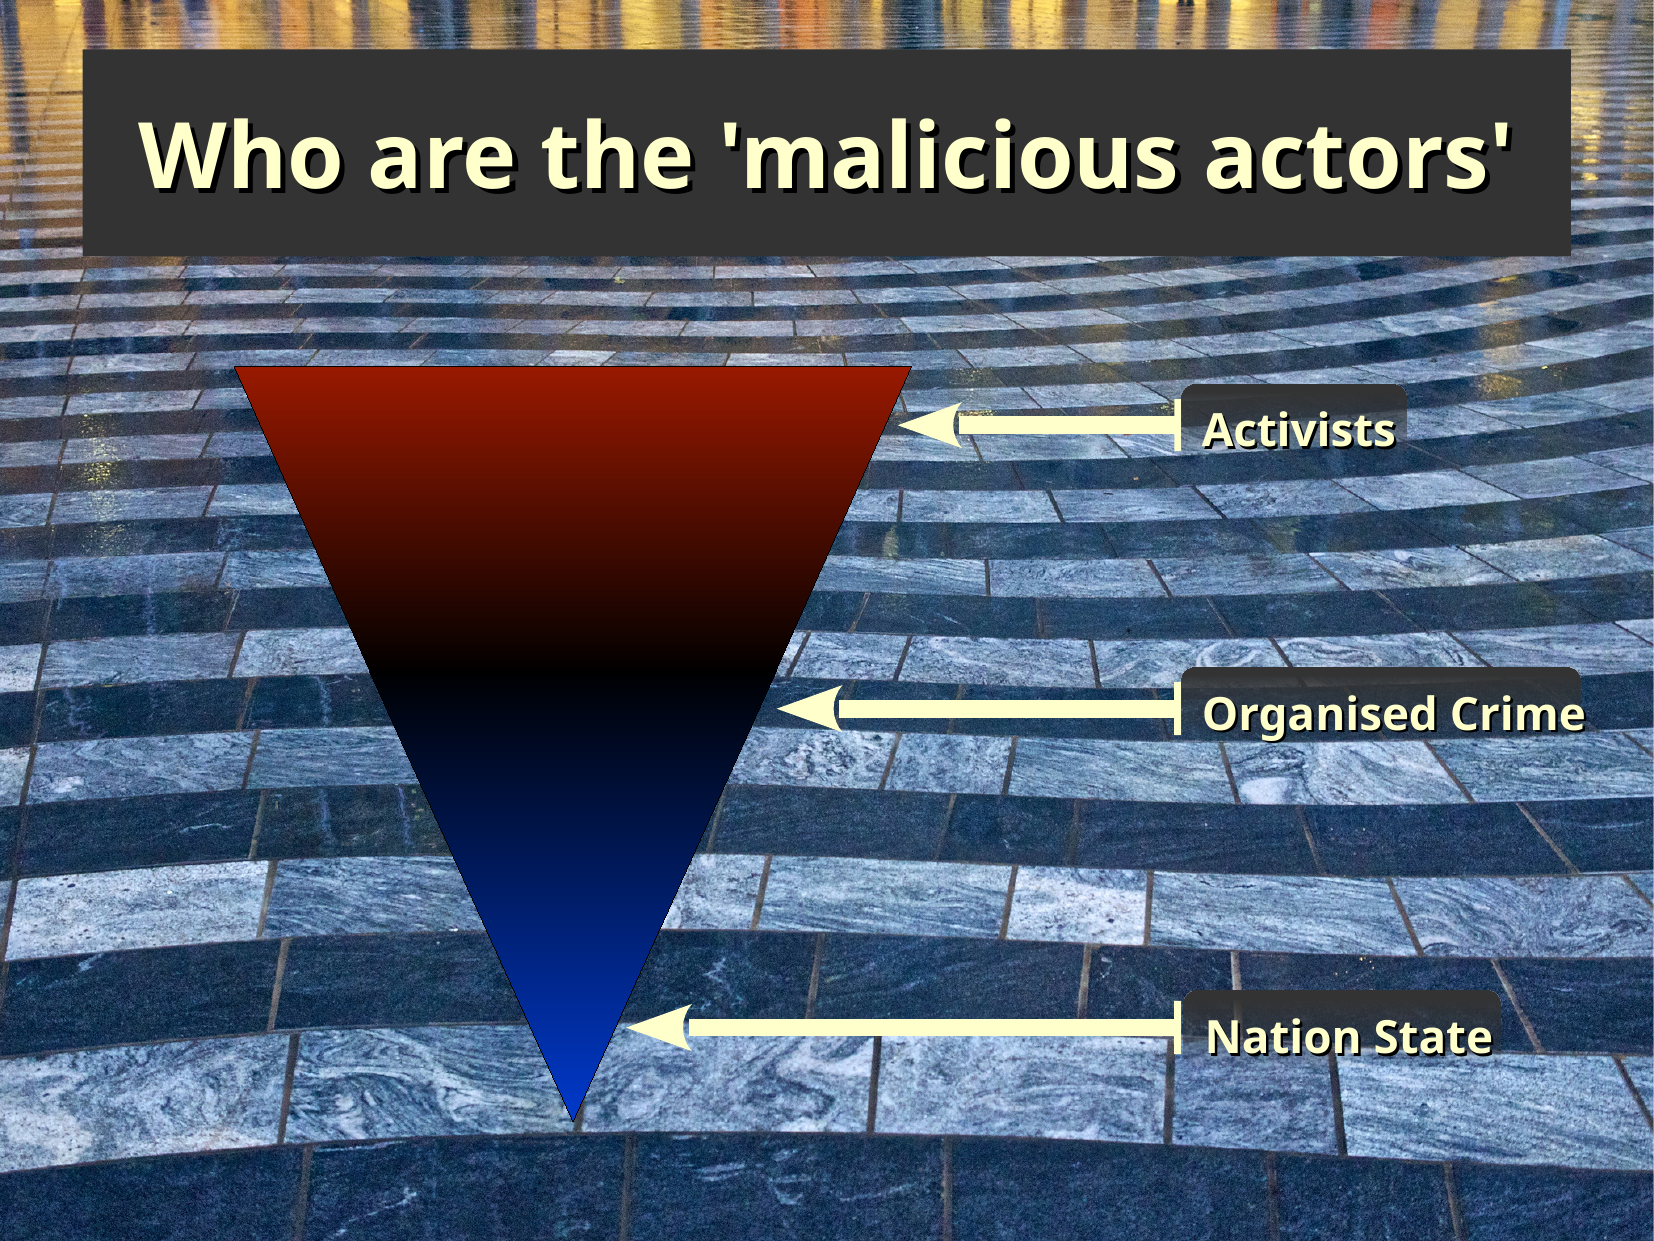

# Who are the 'malicious actors'
Activists
Organised Crime
Nation State